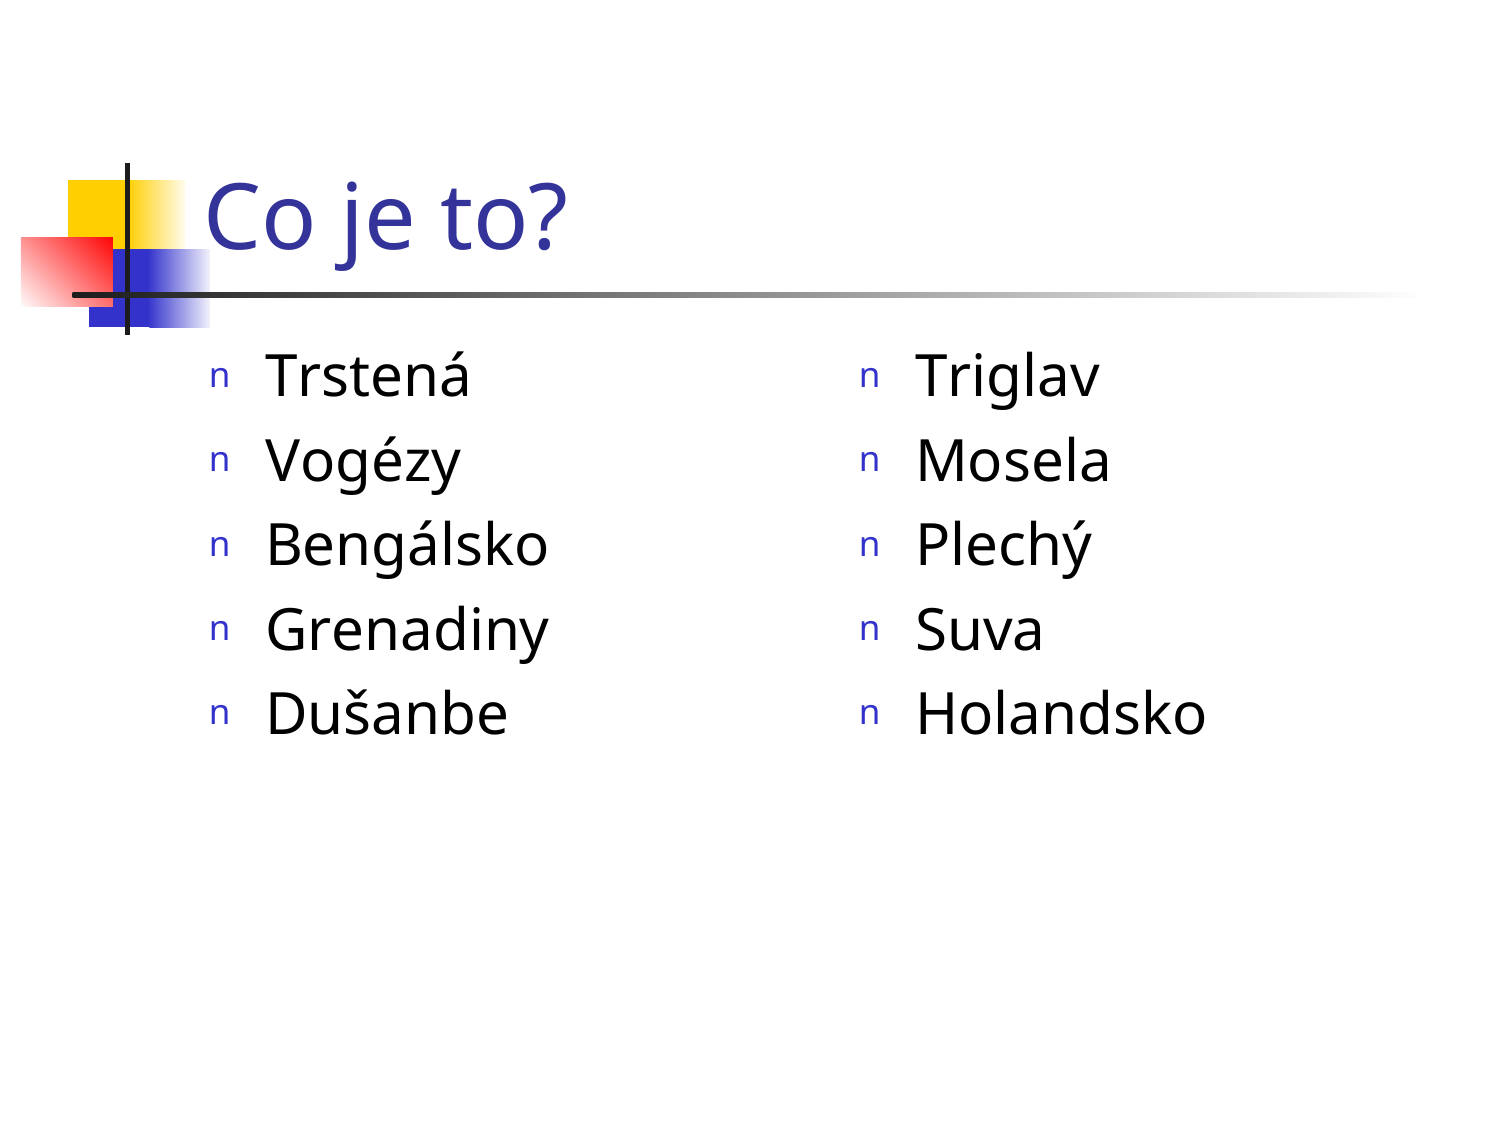

# Co je to?
Trstená
Vogézy
Bengálsko
Grenadiny
Dušanbe
Triglav
Mosela
Plechý
Suva
Holandsko